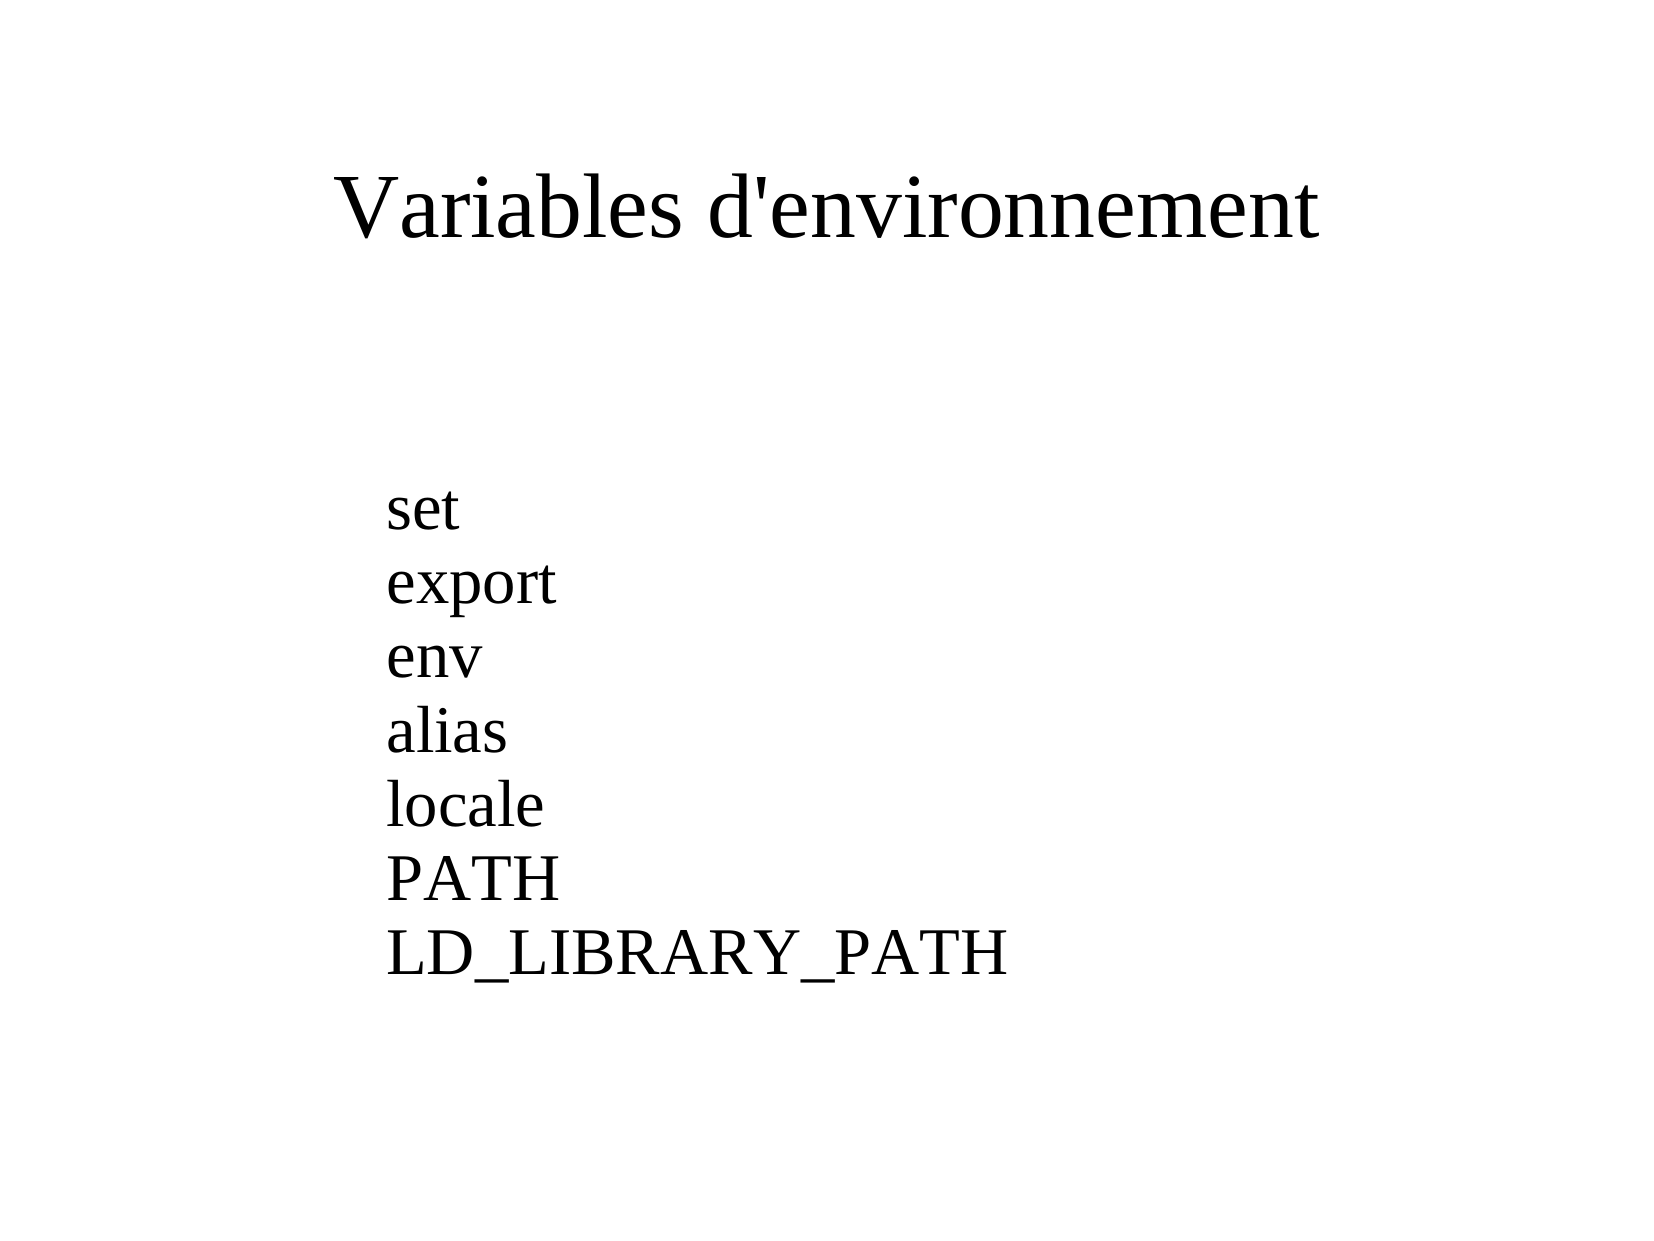

# Variables d'environnement
set
export
env
alias
locale
PATH
LD_LIBRARY_PATH